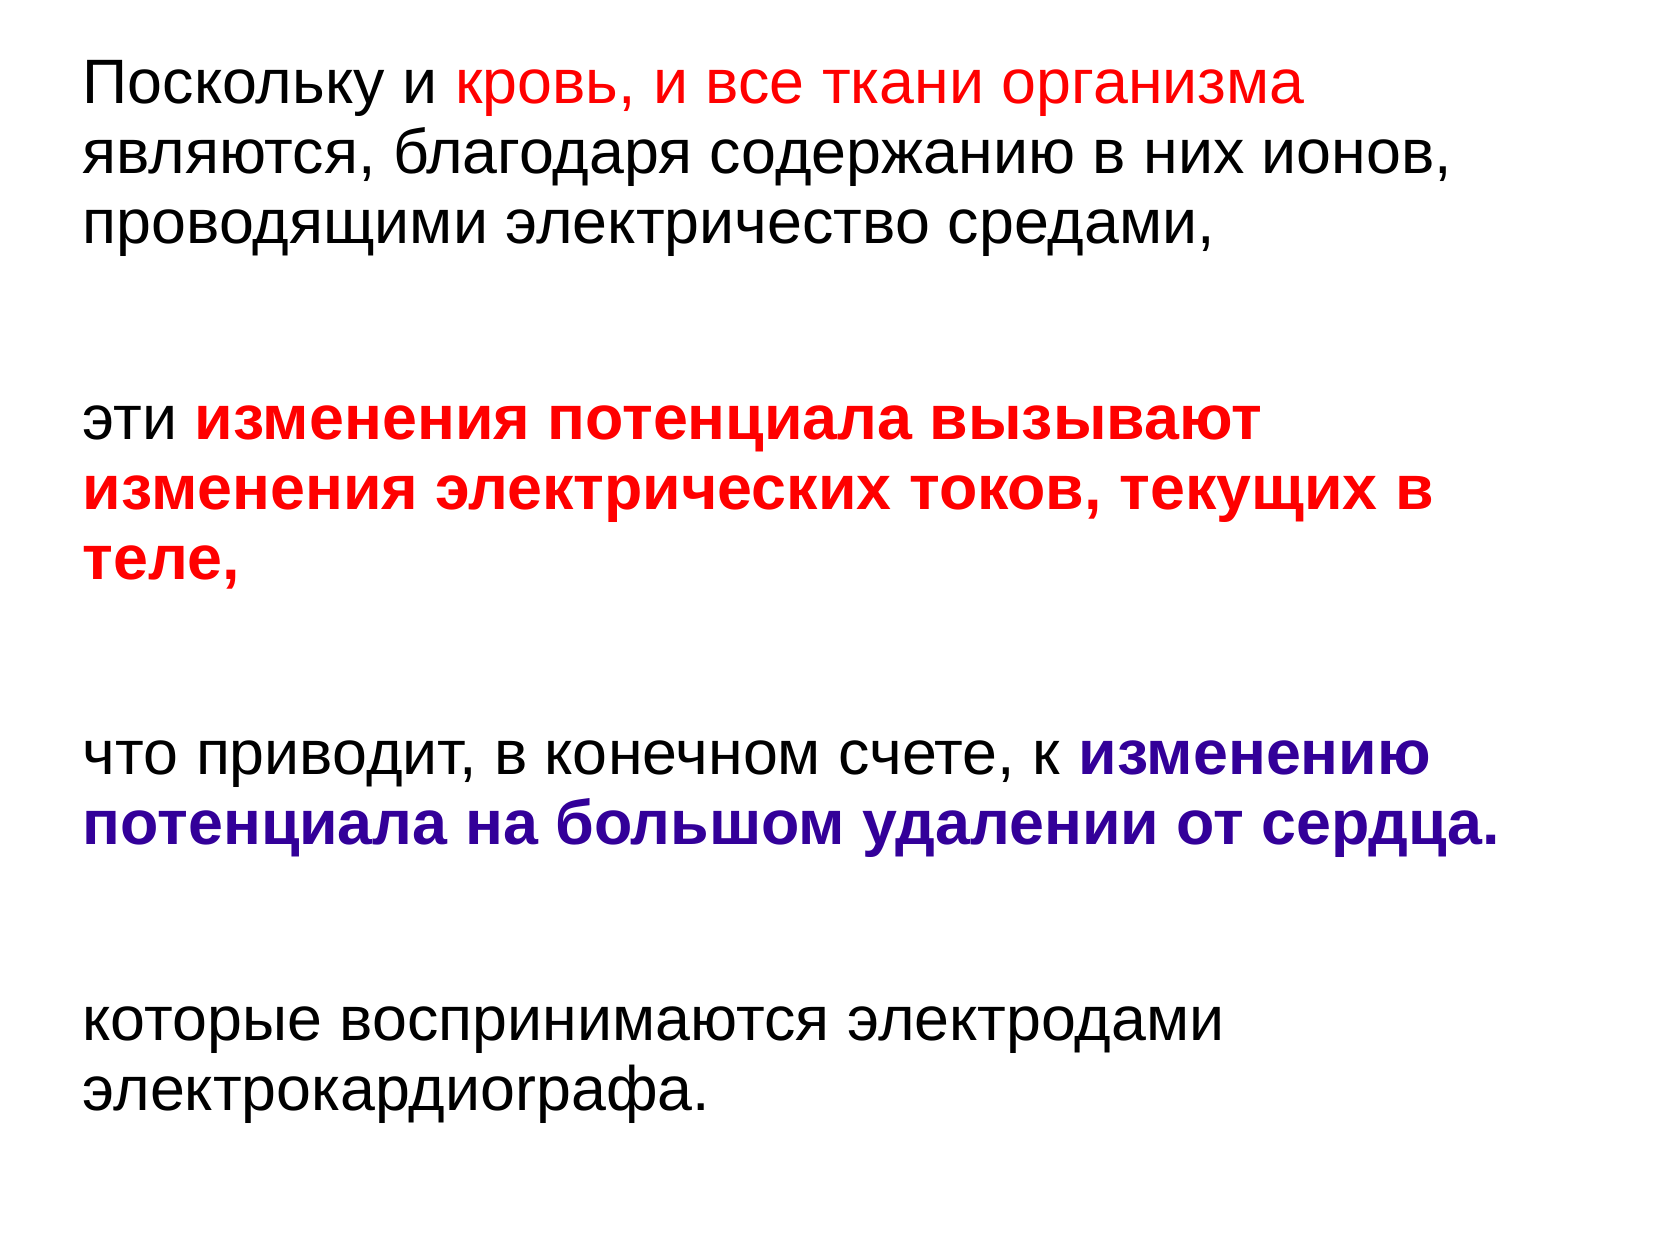

# Поскольку и кровь, и все ткани организма являются, благодаря содержанию в них ионов, проводящими электричество средами,
эти изменения потенциала вызывают изменения электрических токов, текущих в теле,
что приводит, в конечном счете, к изменению потенциала на большом удалении от сердца.
которые воспринимаются электродами электрокардиоrpафа.